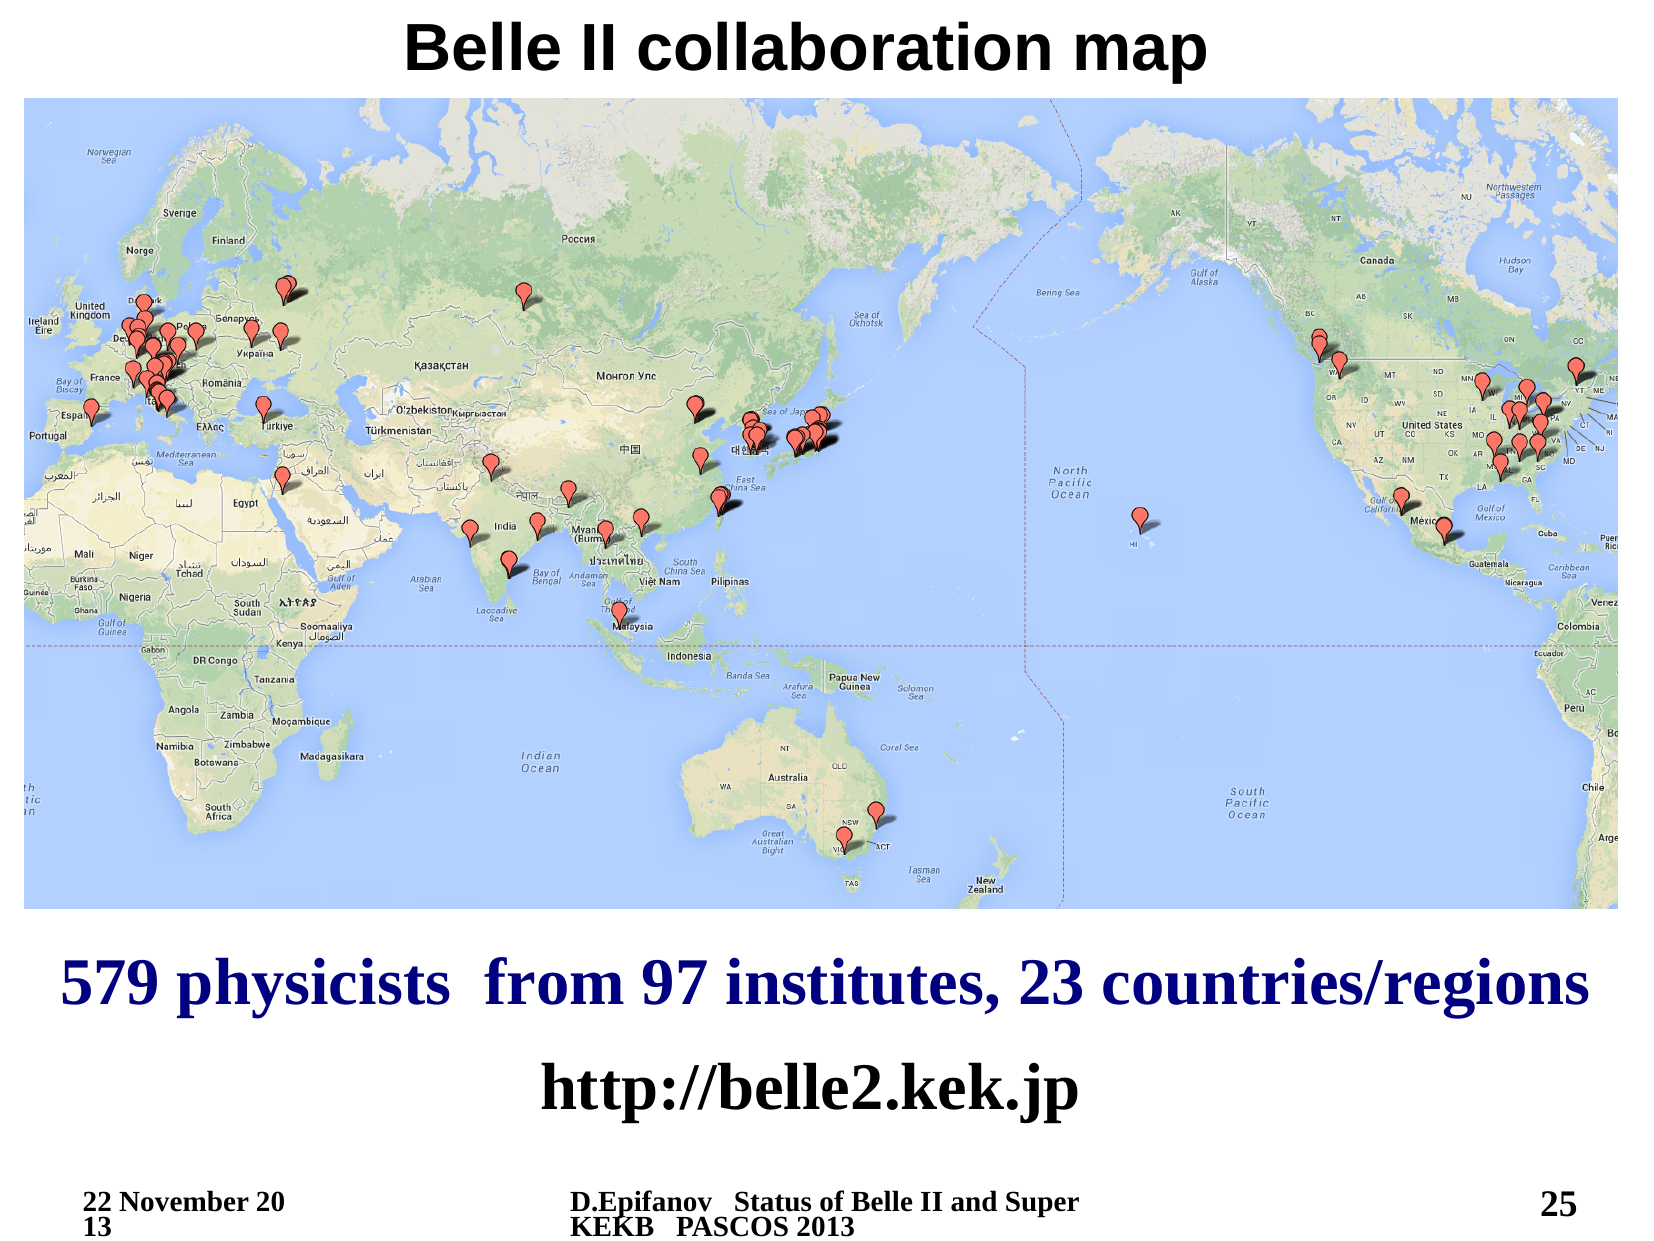

# Belle II collaboration map
579 physicists from 97 institutes, 23 countries/regions
http://belle2.kek.jp
25
22 November 2013
D.Epifanov Status of Belle II and SuperKEKB PASCOS 2013